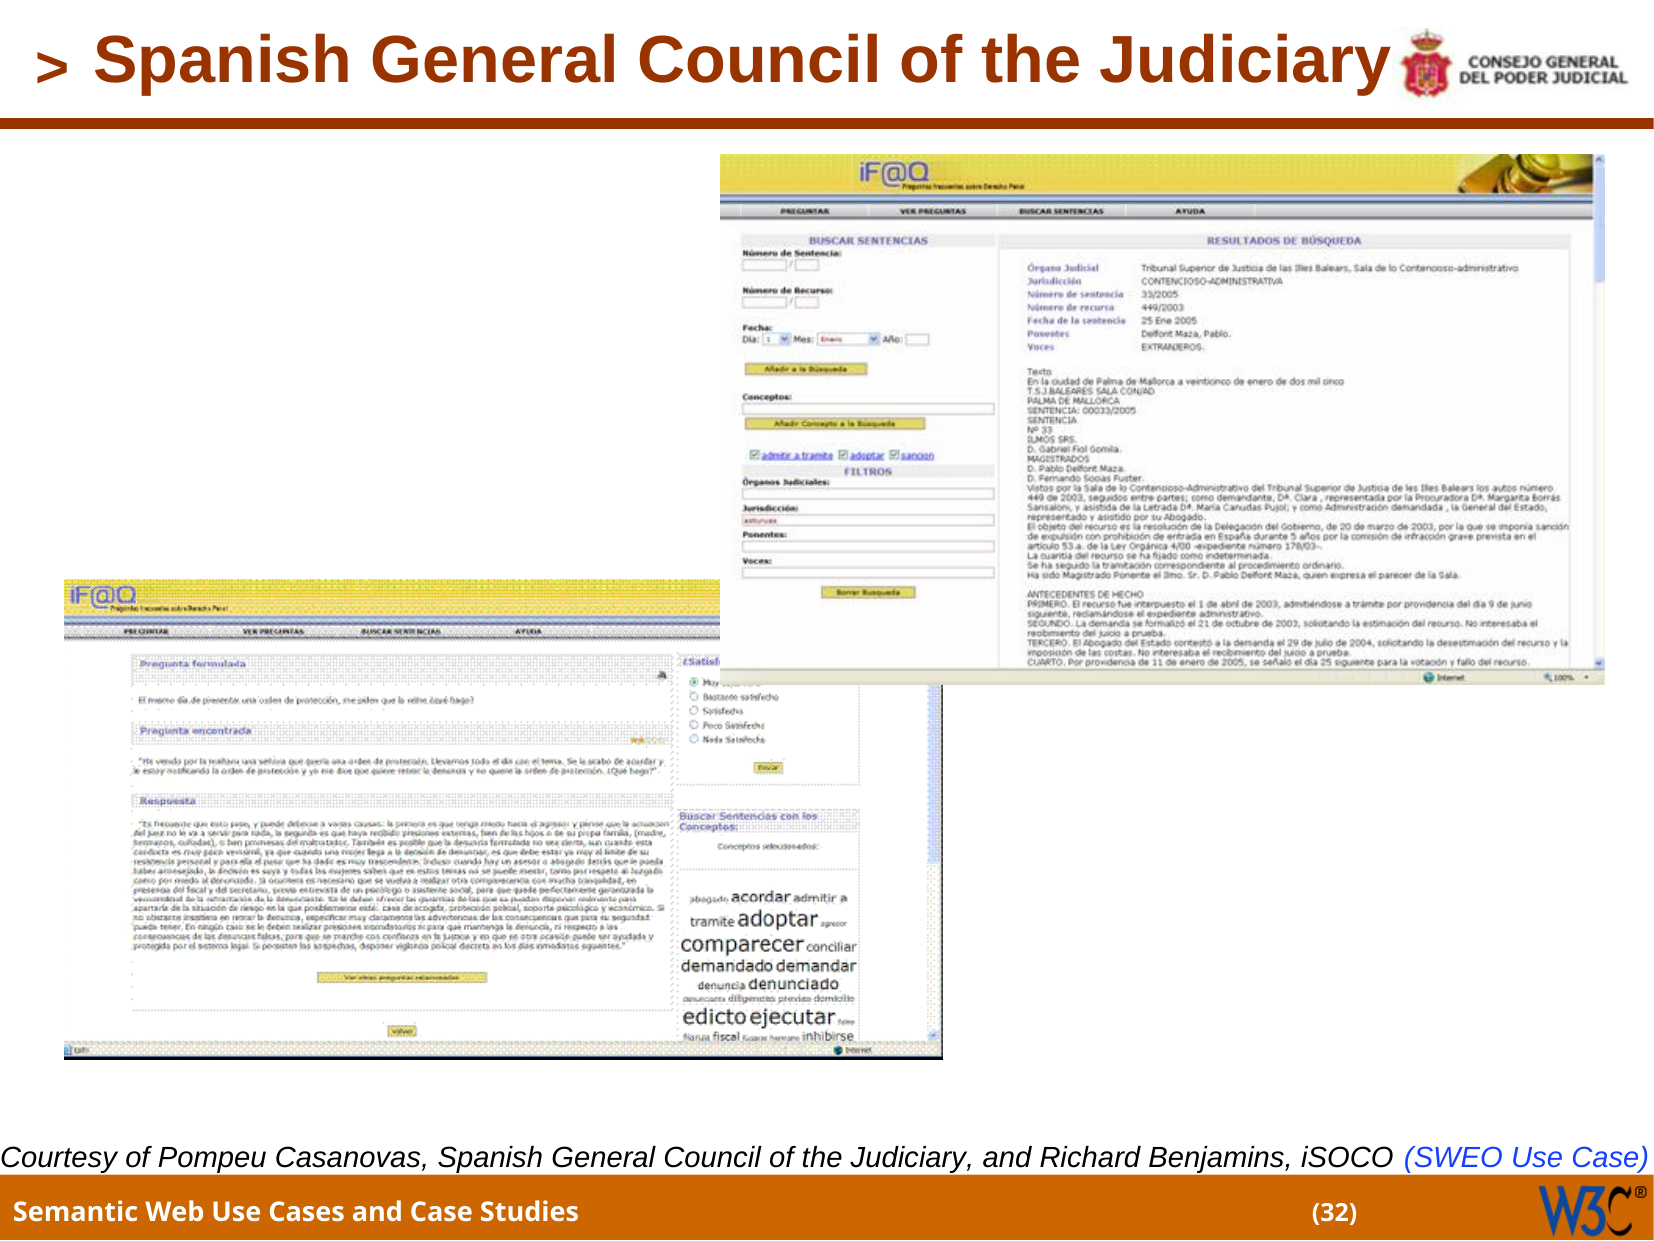

# Spanish General Council of the Judiciary
Courtesy of Pompeu Casanovas, Spanish General Council of the Judiciary, and Richard Benjamins, iSOCO (SWEO Use Case)